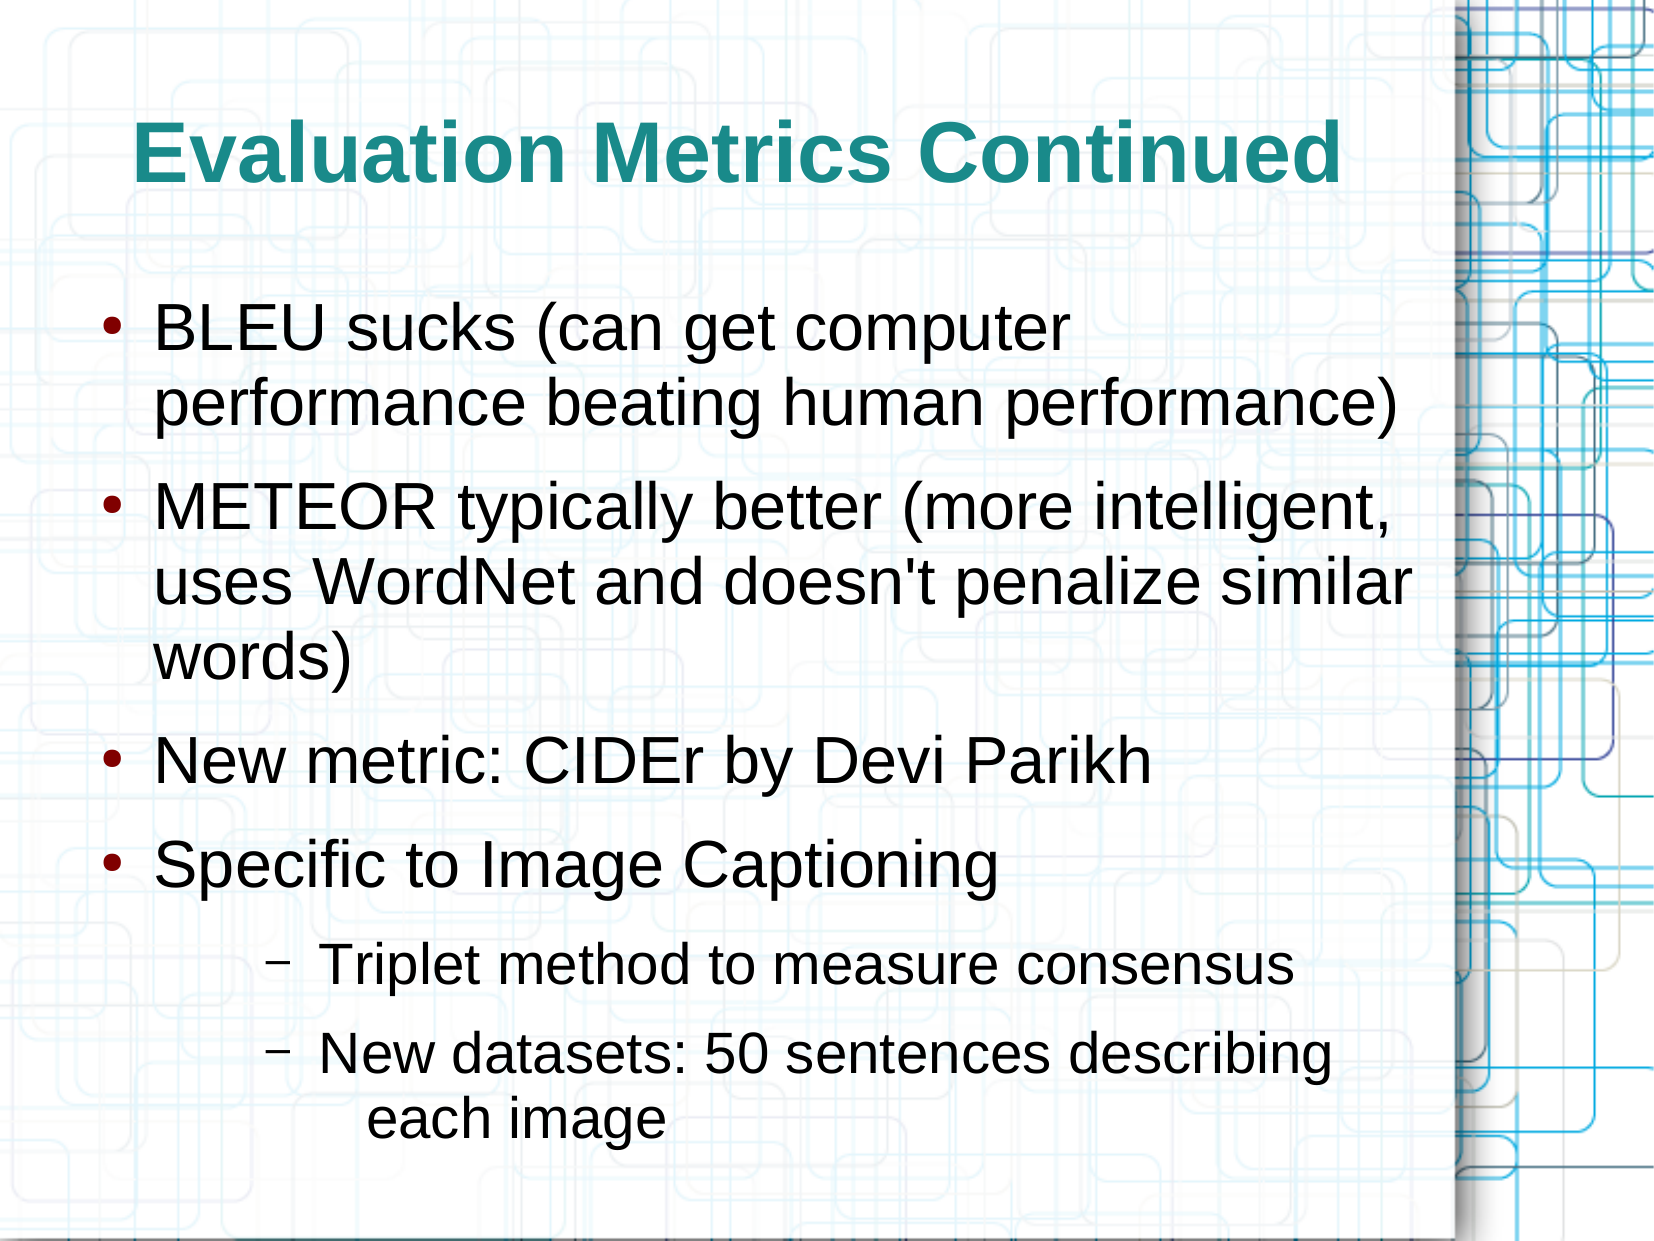

# Evaluation Metrics Continued
BLEU sucks (can get computer performance beating human performance)
METEOR typically better (more intelligent, uses WordNet and doesn't penalize similar words)
New metric: CIDEr by Devi Parikh
Specific to Image Captioning
Triplet method to measure consensus
New datasets: 50 sentences describing each image